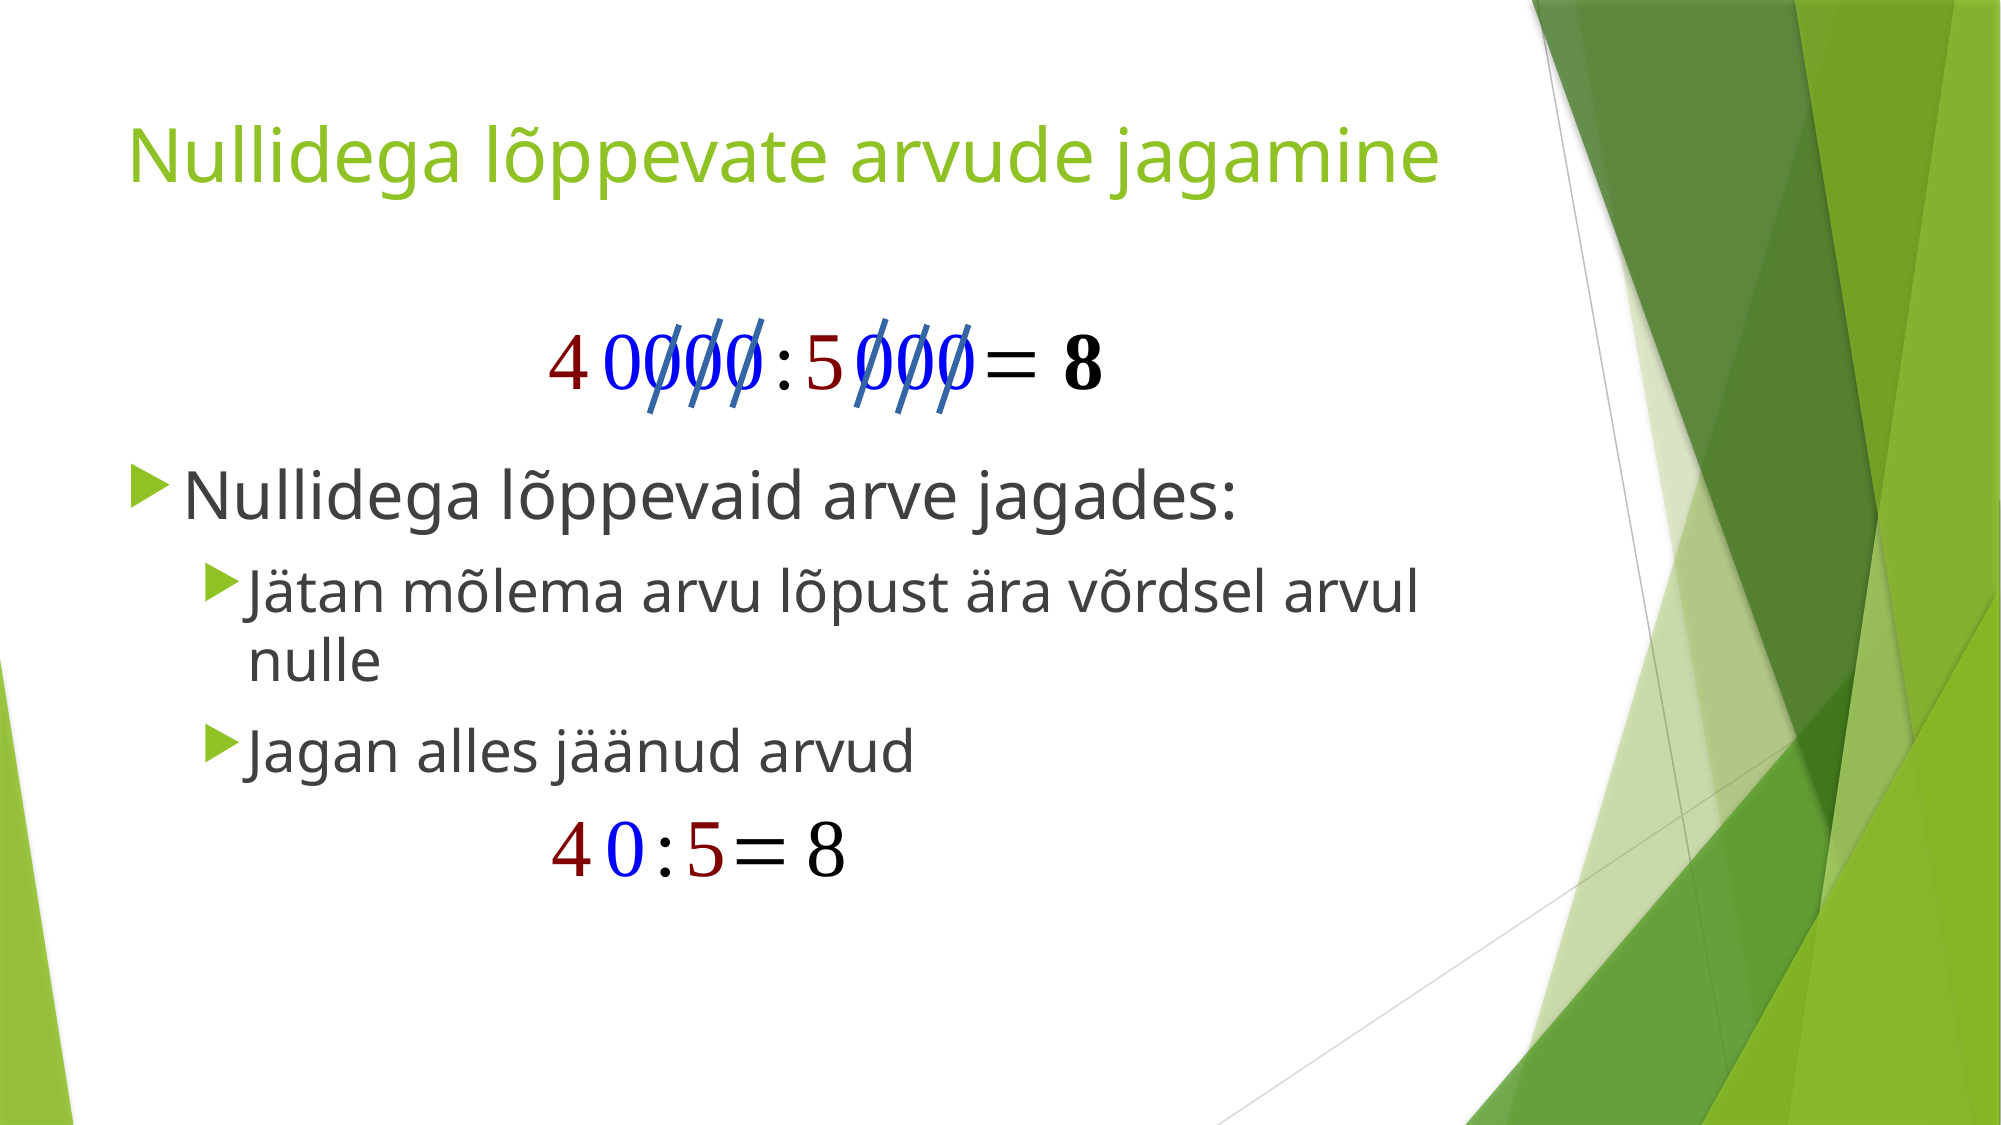

# Nullidega lõppevate arvude jagamine
Nullidega lõppevaid arve jagades:
Jätan mõlema arvu lõpust ära võrdsel arvul nulle
Jagan alles jäänud arvud